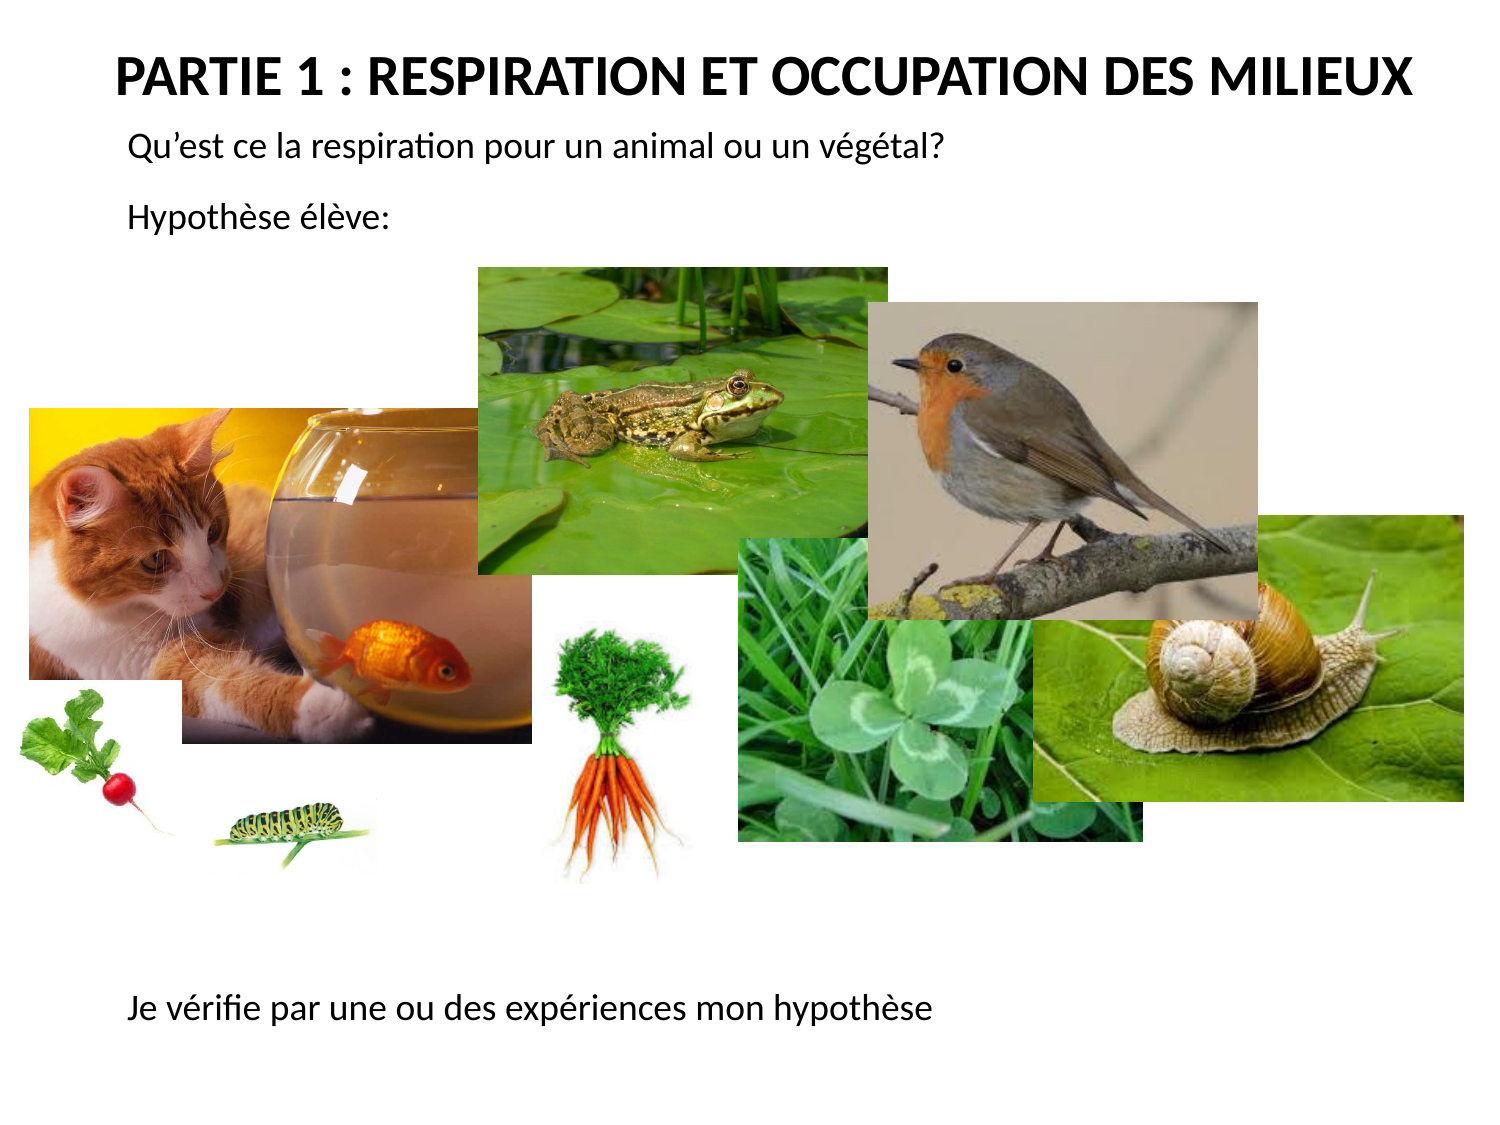

PARTIE 1 : RESPIRATION ET OCCUPATION DES MILIEUX
# Qu’est ce la respiration pour un animal ou un végétal?
Hypothèse élève:
Je vérifie par une ou des expériences mon hypothèse